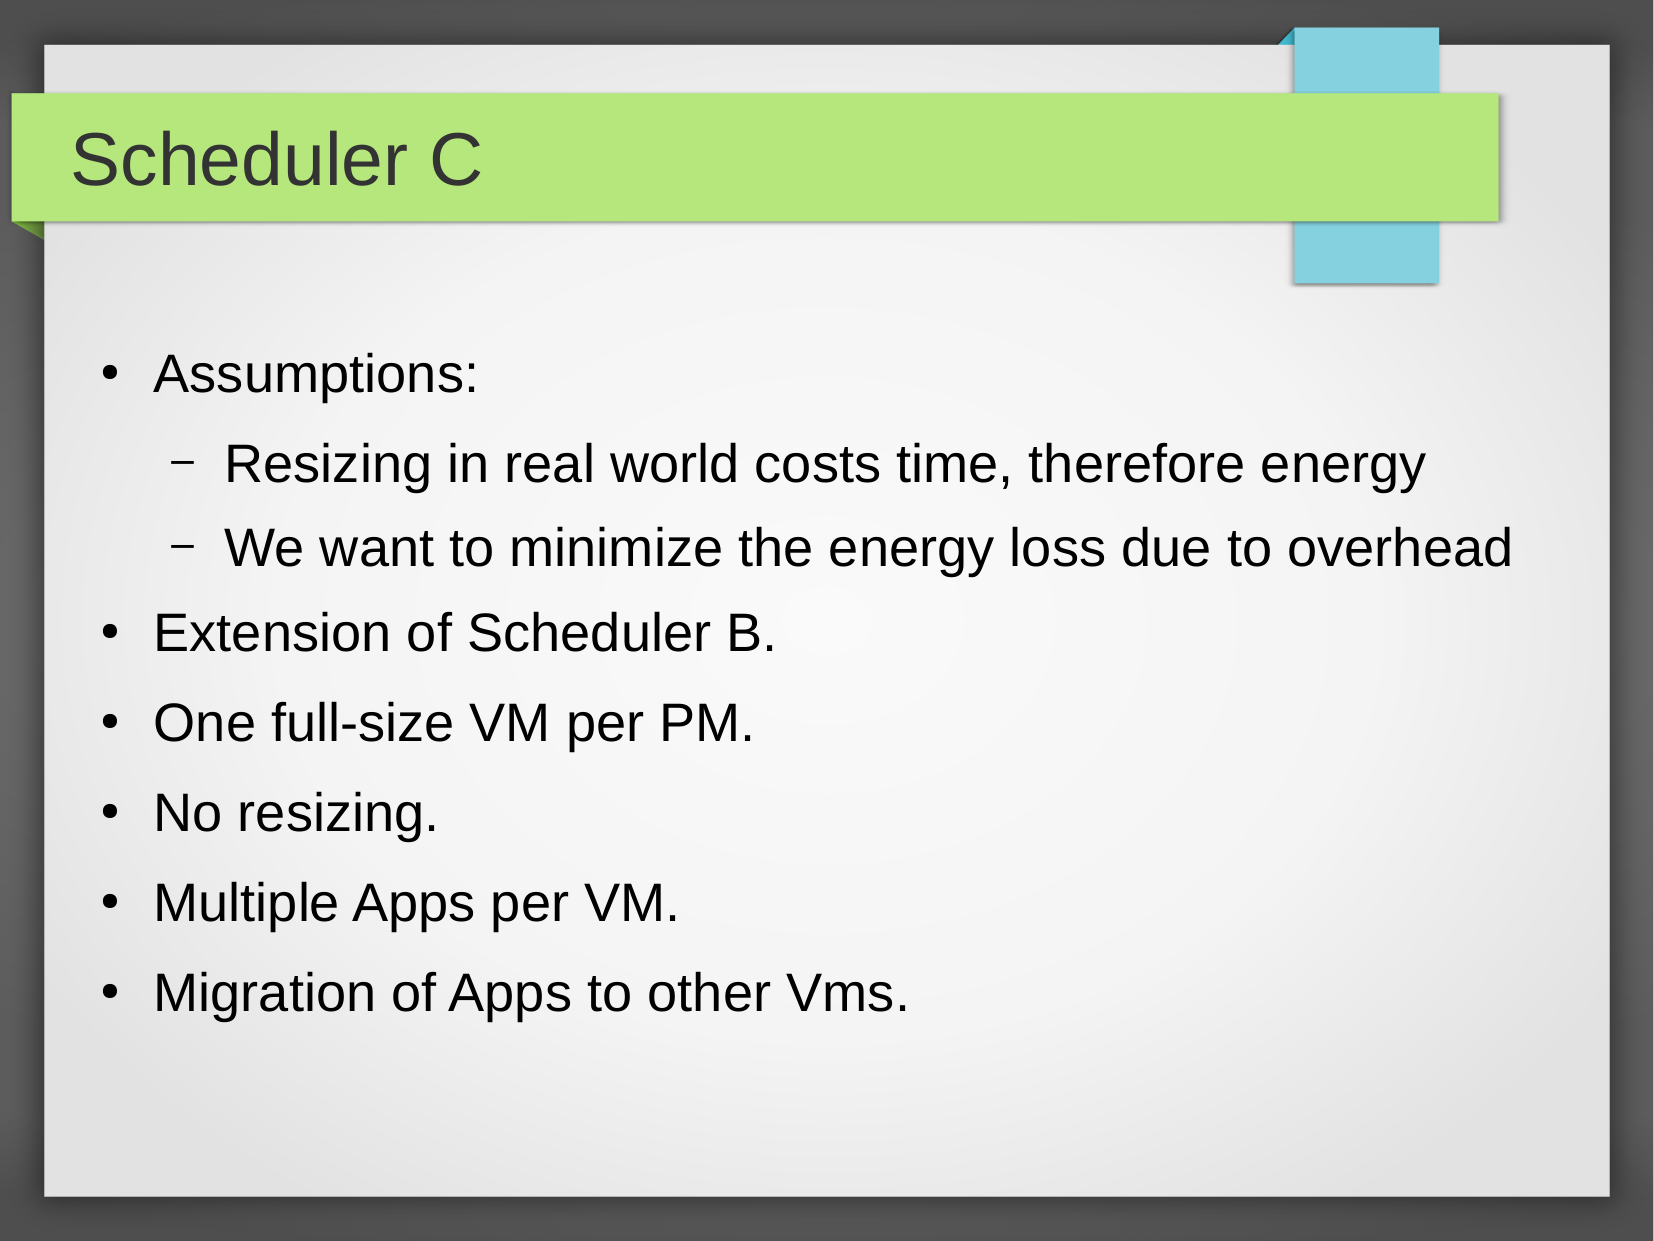

# Scheduler C
Assumptions:
Resizing in real world costs time, therefore energy
We want to minimize the energy loss due to overhead
Extension of Scheduler B.
One full-size VM per PM.
No resizing.
Multiple Apps per VM.
Migration of Apps to other Vms.